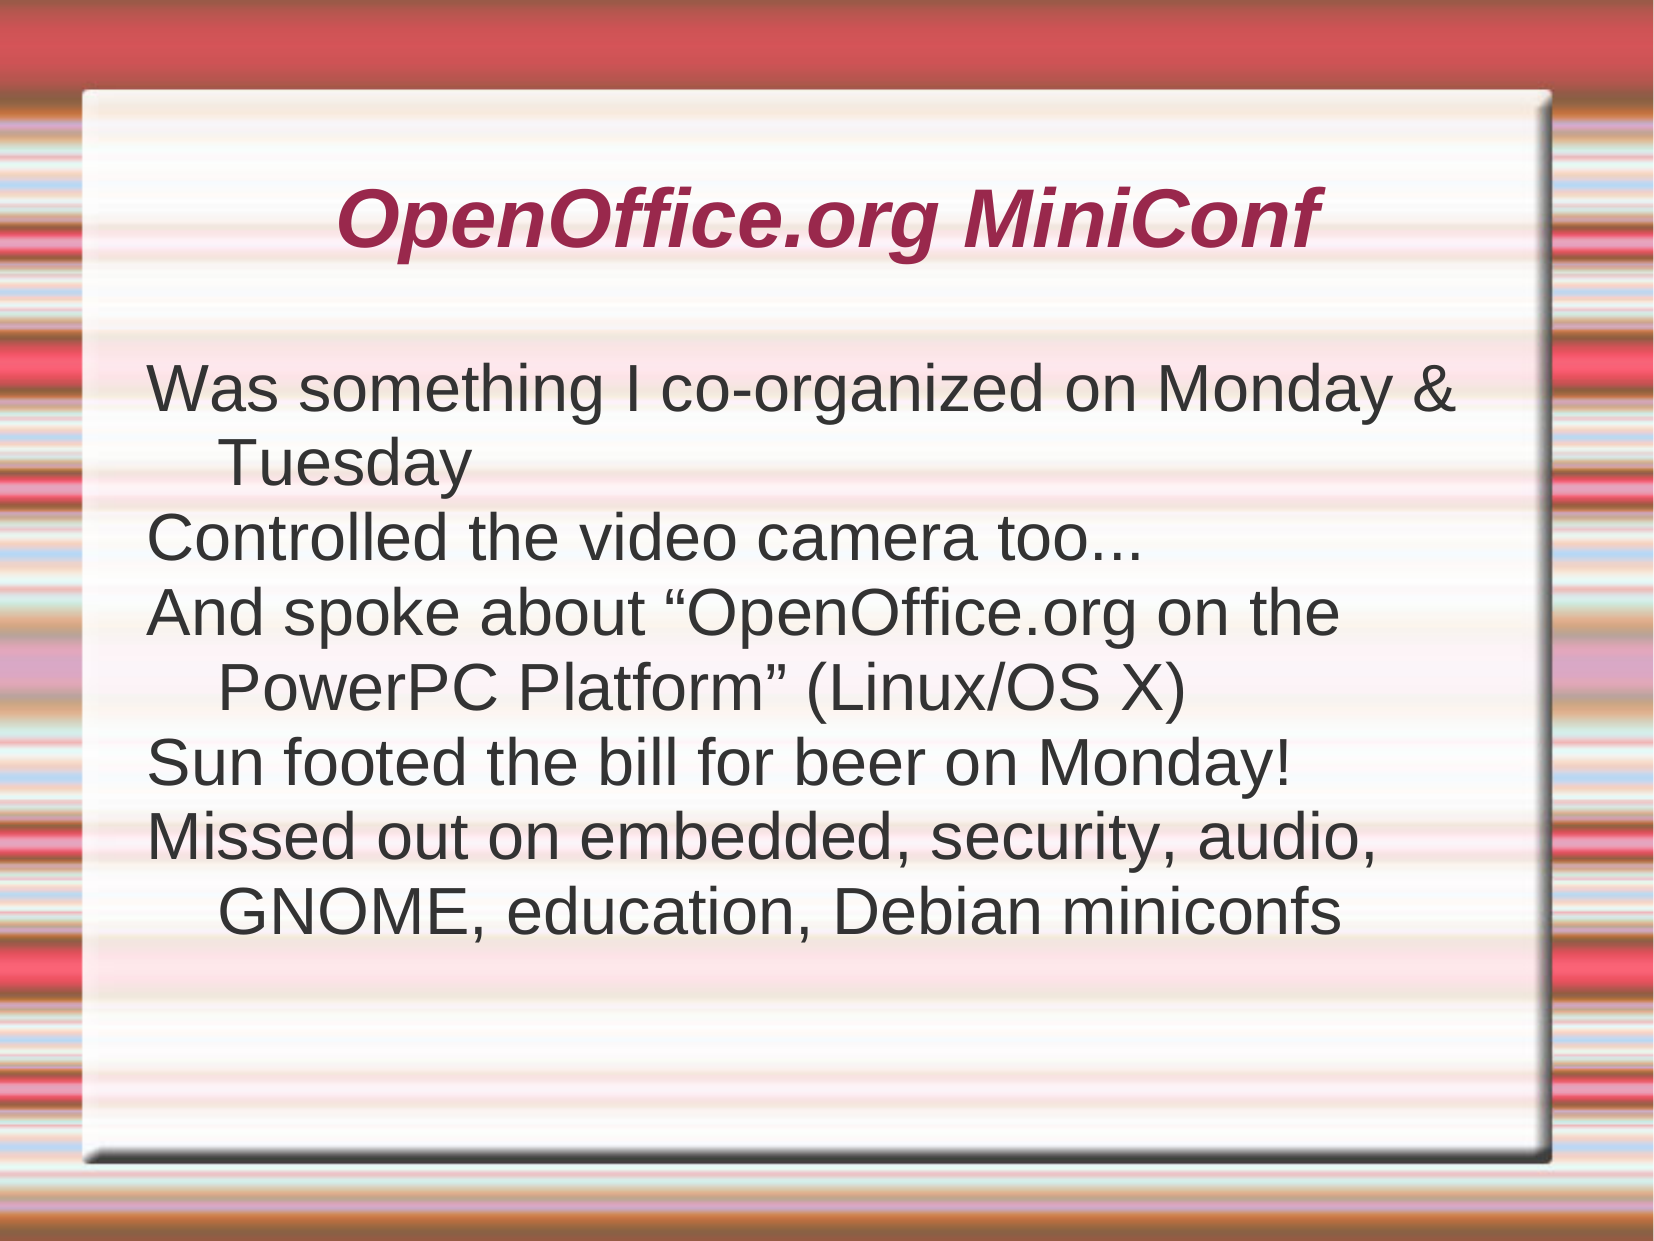

# OpenOffice.org MiniConf
Was something I co-organized on Monday & Tuesday
Controlled the video camera too...
And spoke about “OpenOffice.org on the PowerPC Platform” (Linux/OS X)
Sun footed the bill for beer on Monday!
Missed out on embedded, security, audio, GNOME, education, Debian miniconfs